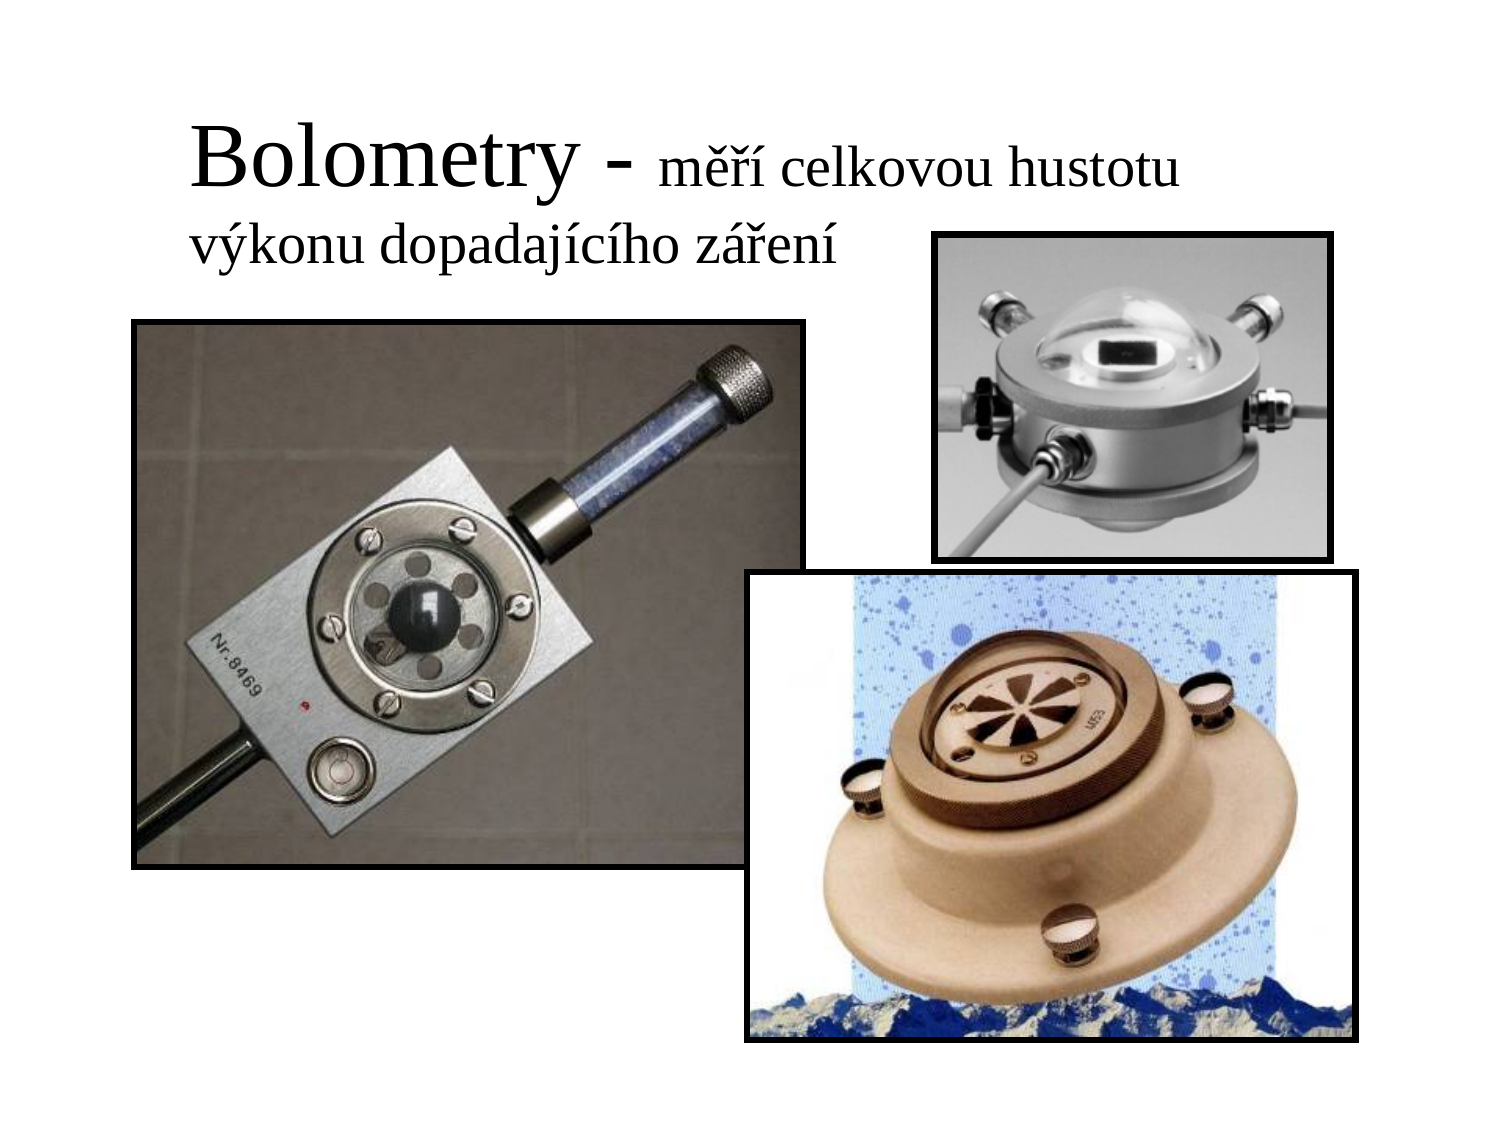

Bolometry - měří celkovou hustotu výkonu dopadajícího záření